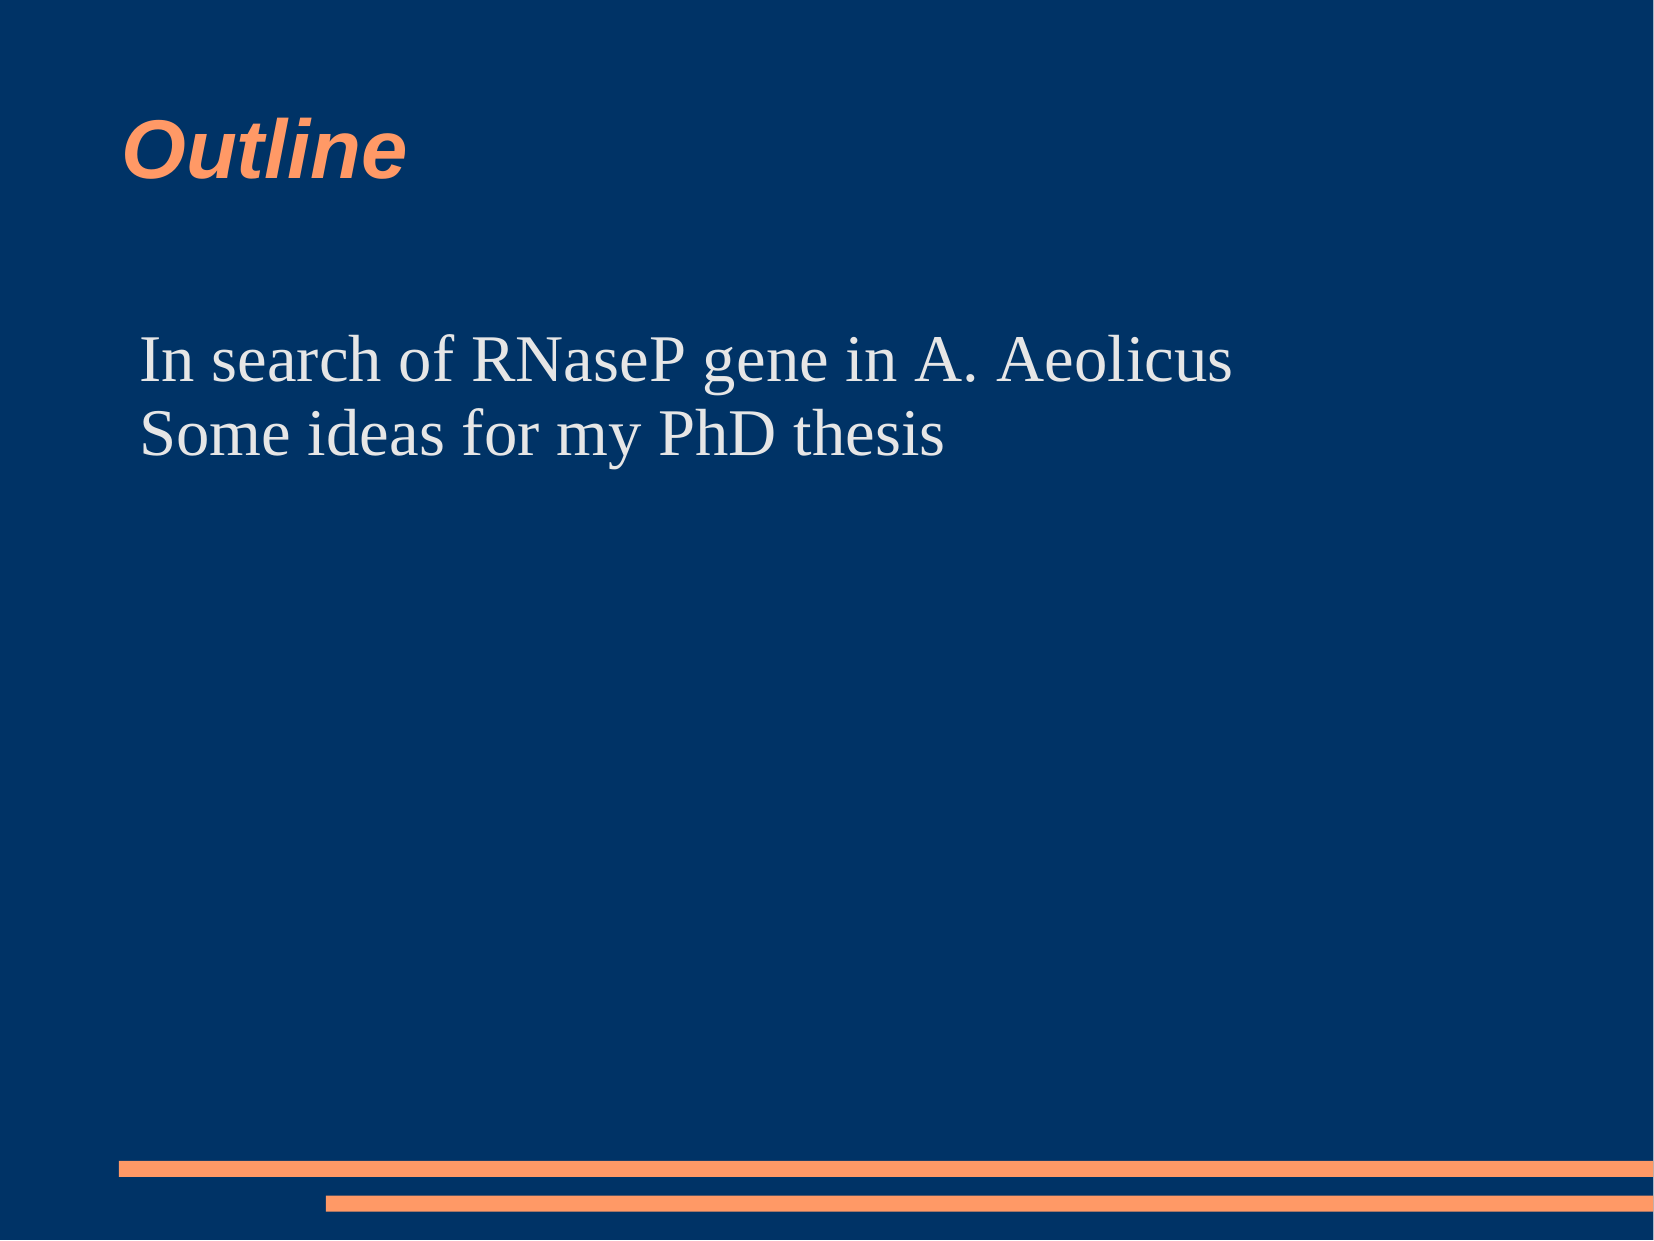

# Outline
In search of RNaseP gene in A. Aeolicus
Some ideas for my PhD thesis